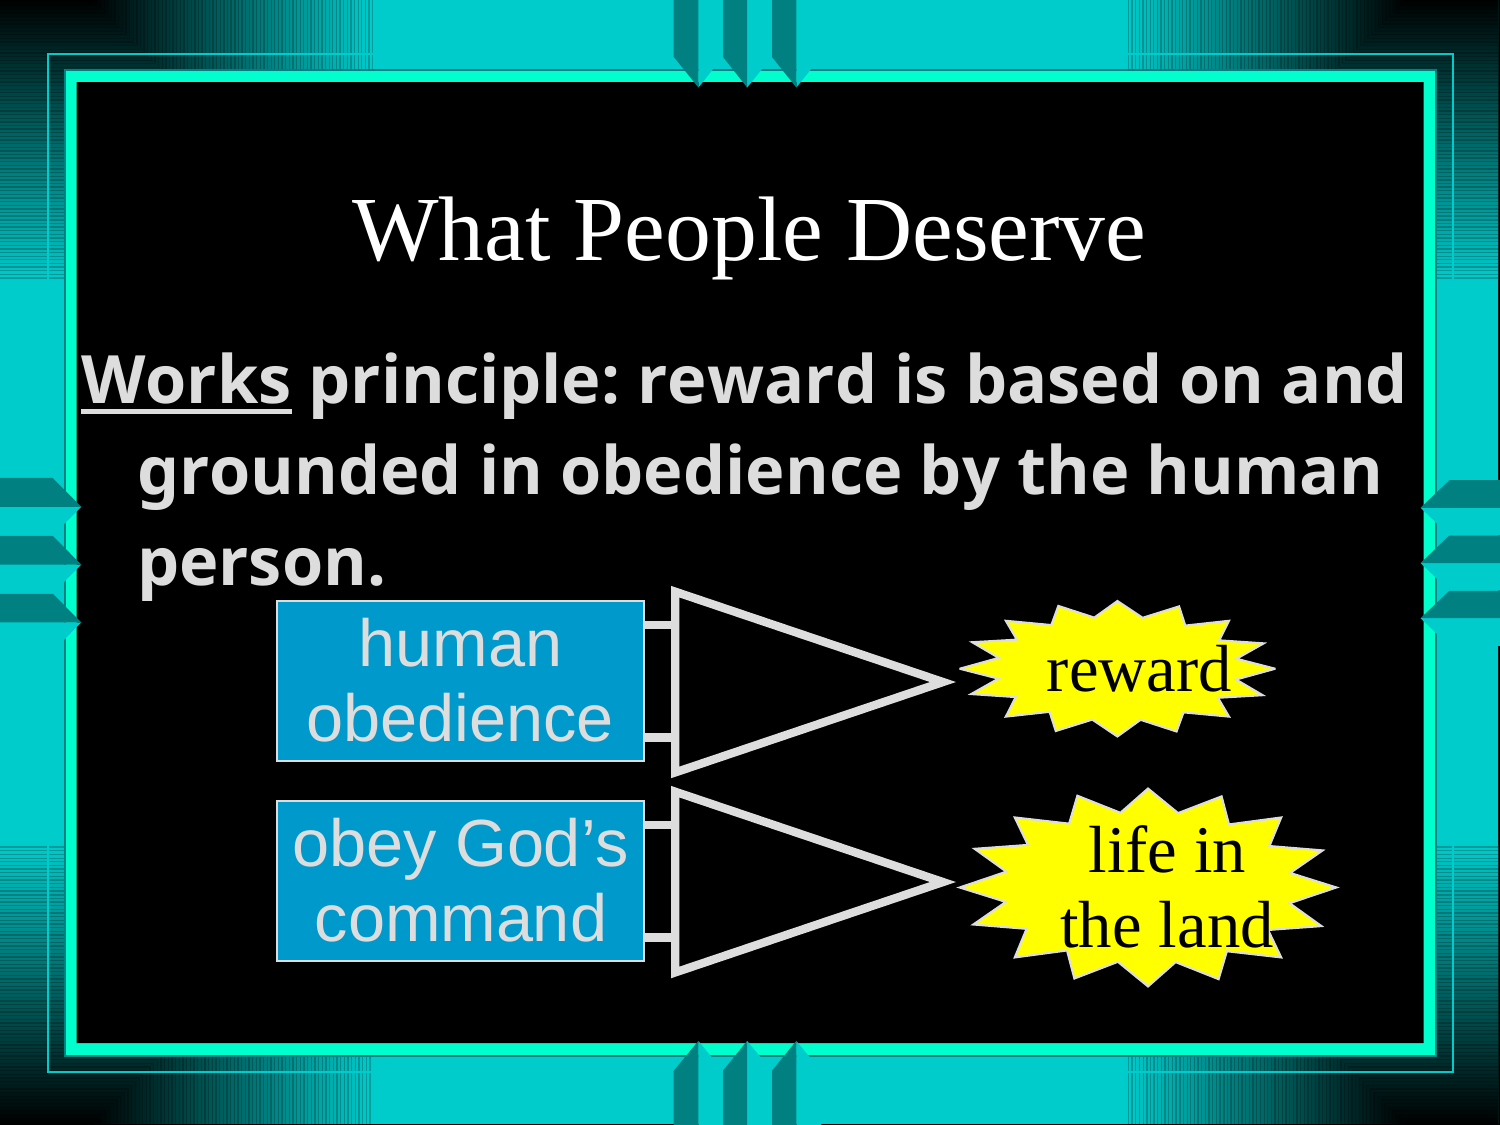

# What People Deserve
Works principle: reward is based on and grounded in obedience by the human person.
human
obedience
reward
life in
the land
obey God’s
command